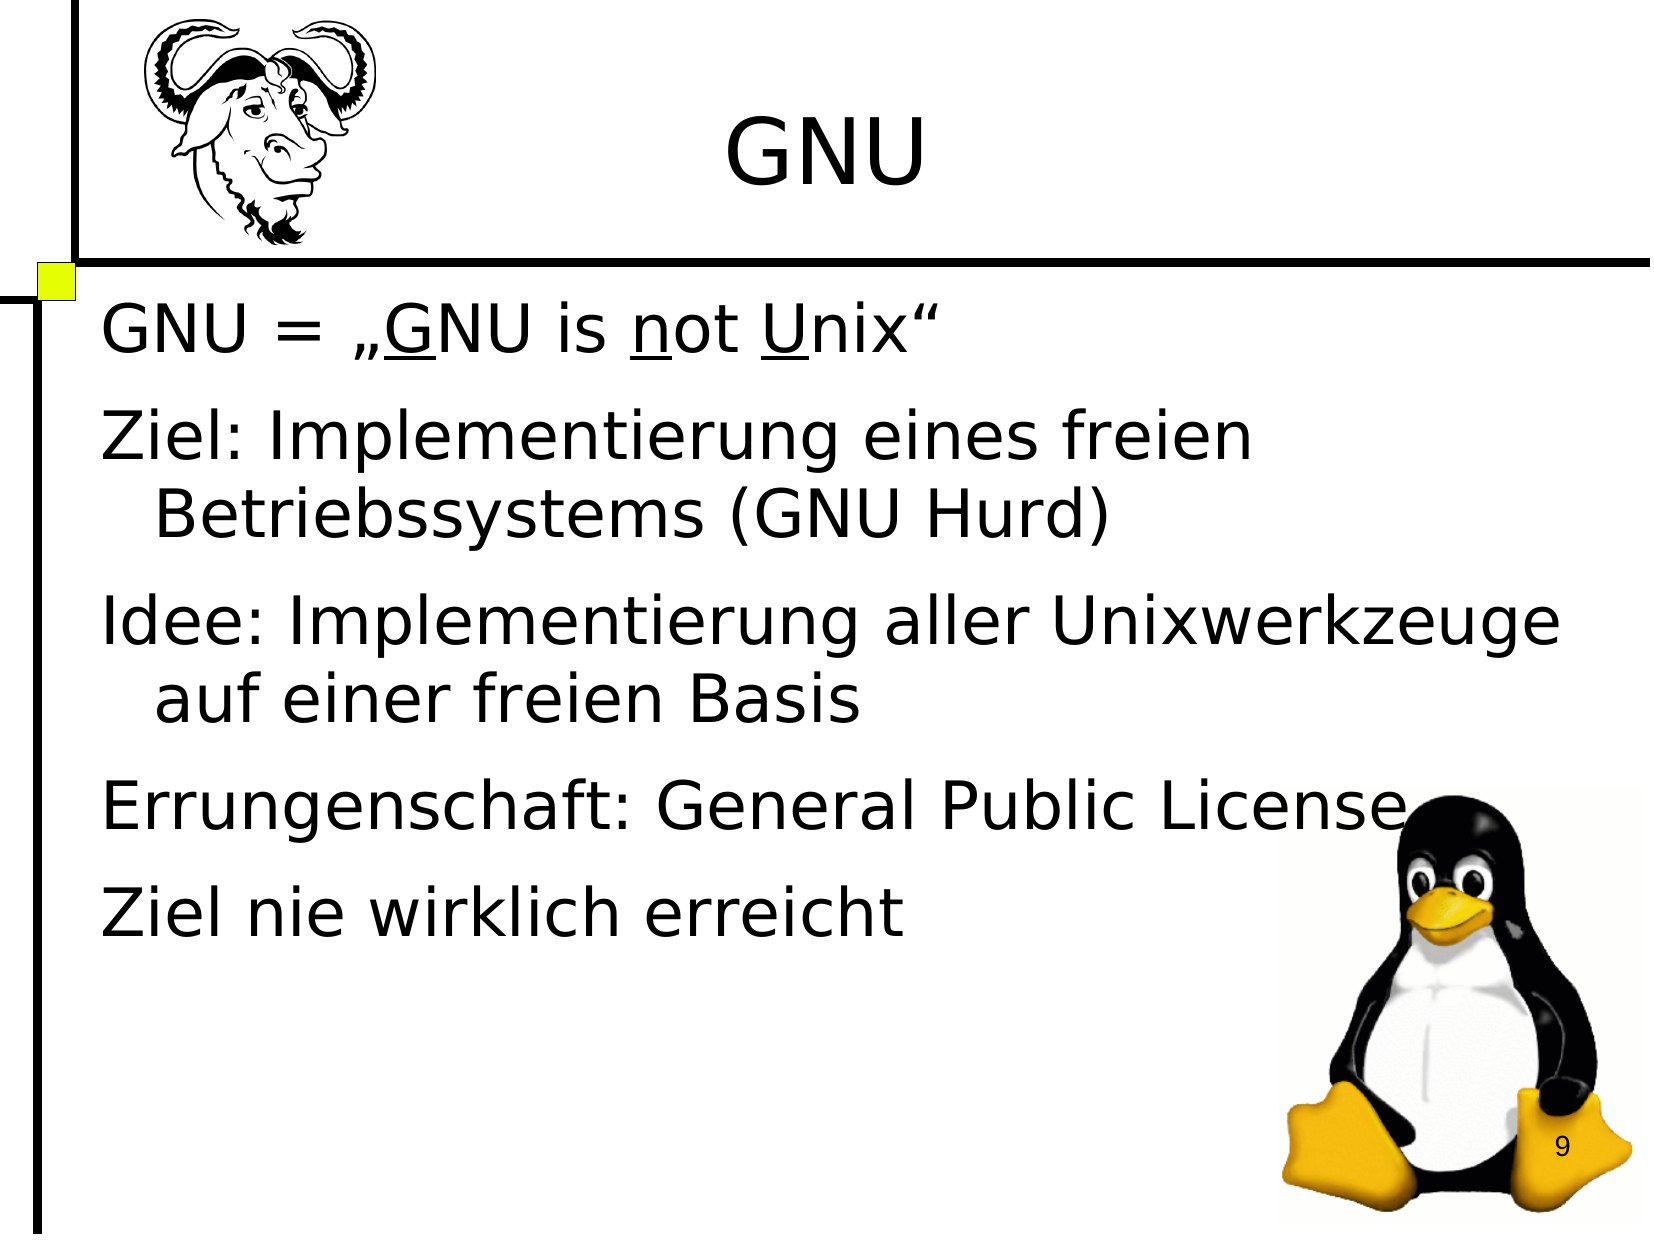

# GNU
GNU = „GNU is not Unix“
Ziel: Implementierung eines freien Betriebssystems (GNU Hurd)
Idee: Implementierung aller Unixwerkzeuge auf einer freien Basis
Errungenschaft: General Public License
Ziel nie wirklich erreicht
9